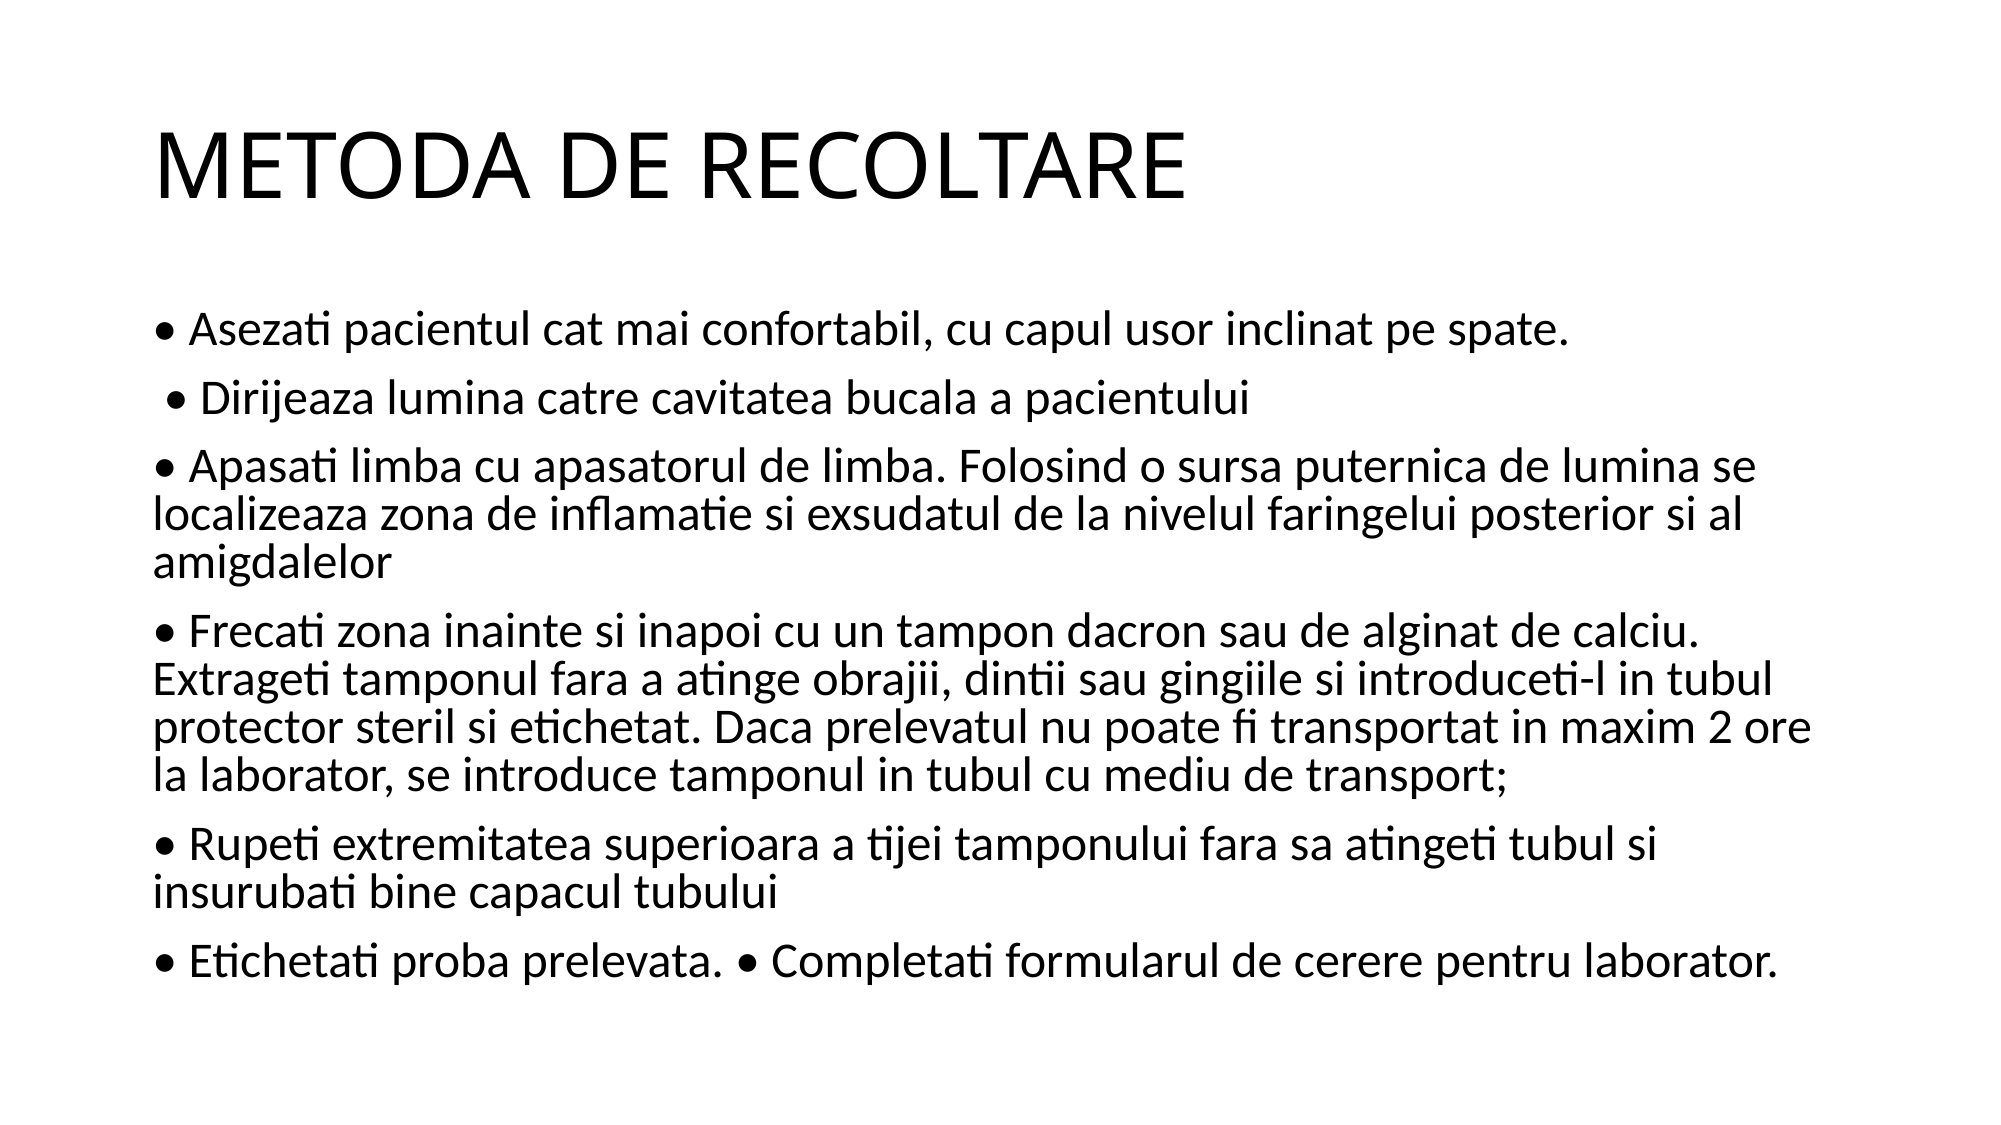

# METODA DE RECOLTARE
• Asezati pacientul cat mai confortabil, cu capul usor inclinat pe spate.
 • Dirijeaza lumina catre cavitatea bucala a pacientului
• Apasati limba cu apasatorul de limba. Folosind o sursa puternica de lumina se localizeaza zona de inflamatie si exsudatul de la nivelul faringelui posterior si al amigdalelor
• Frecati zona inainte si inapoi cu un tampon dacron sau de alginat de calciu. Extrageti tamponul fara a atinge obrajii, dintii sau gingiile si introduceti-l in tubul protector steril si etichetat. Daca prelevatul nu poate fi transportat in maxim 2 ore la laborator, se introduce tamponul in tubul cu mediu de transport;
• Rupeti extremitatea superioara a tijei tamponului fara sa atingeti tubul si insurubati bine capacul tubului
• Etichetati proba prelevata. • Completati formularul de cerere pentru laborator.